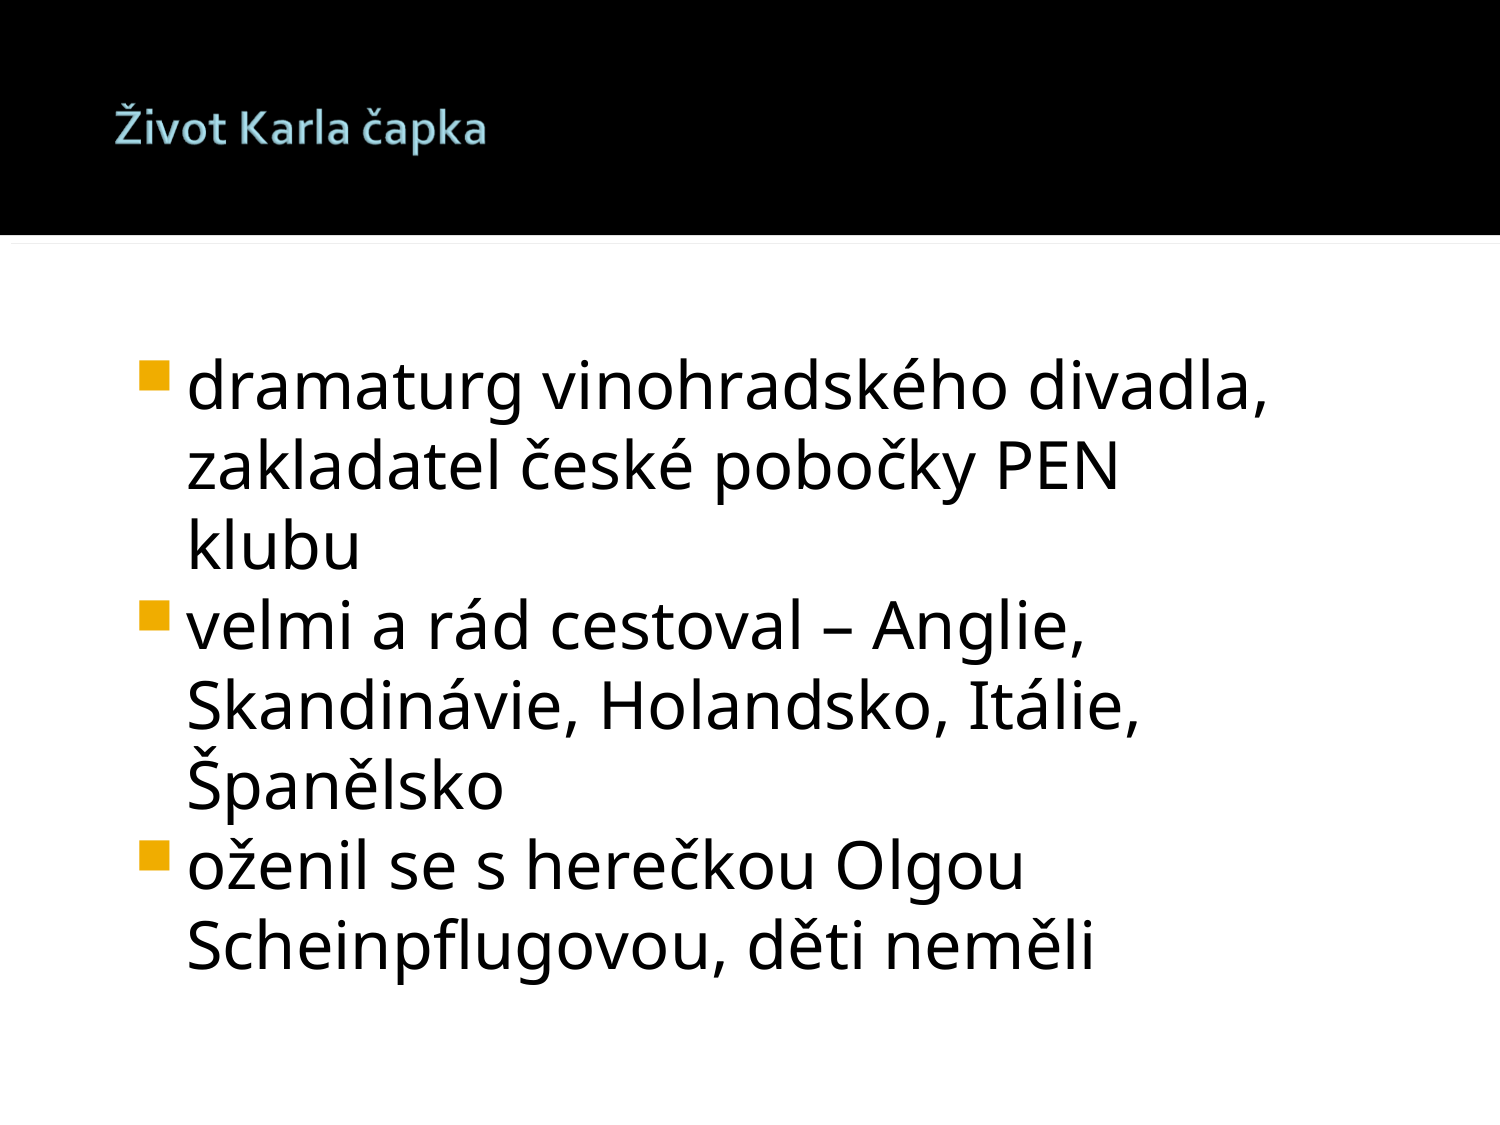

# dramaturg vinohradského divadla, zakladatel české pobočky PEN klubu
velmi a rád cestoval – Anglie, Skandinávie, Holandsko, Itálie, Španělsko
oženil se s herečkou Olgou Scheinpflugovou, děti neměli